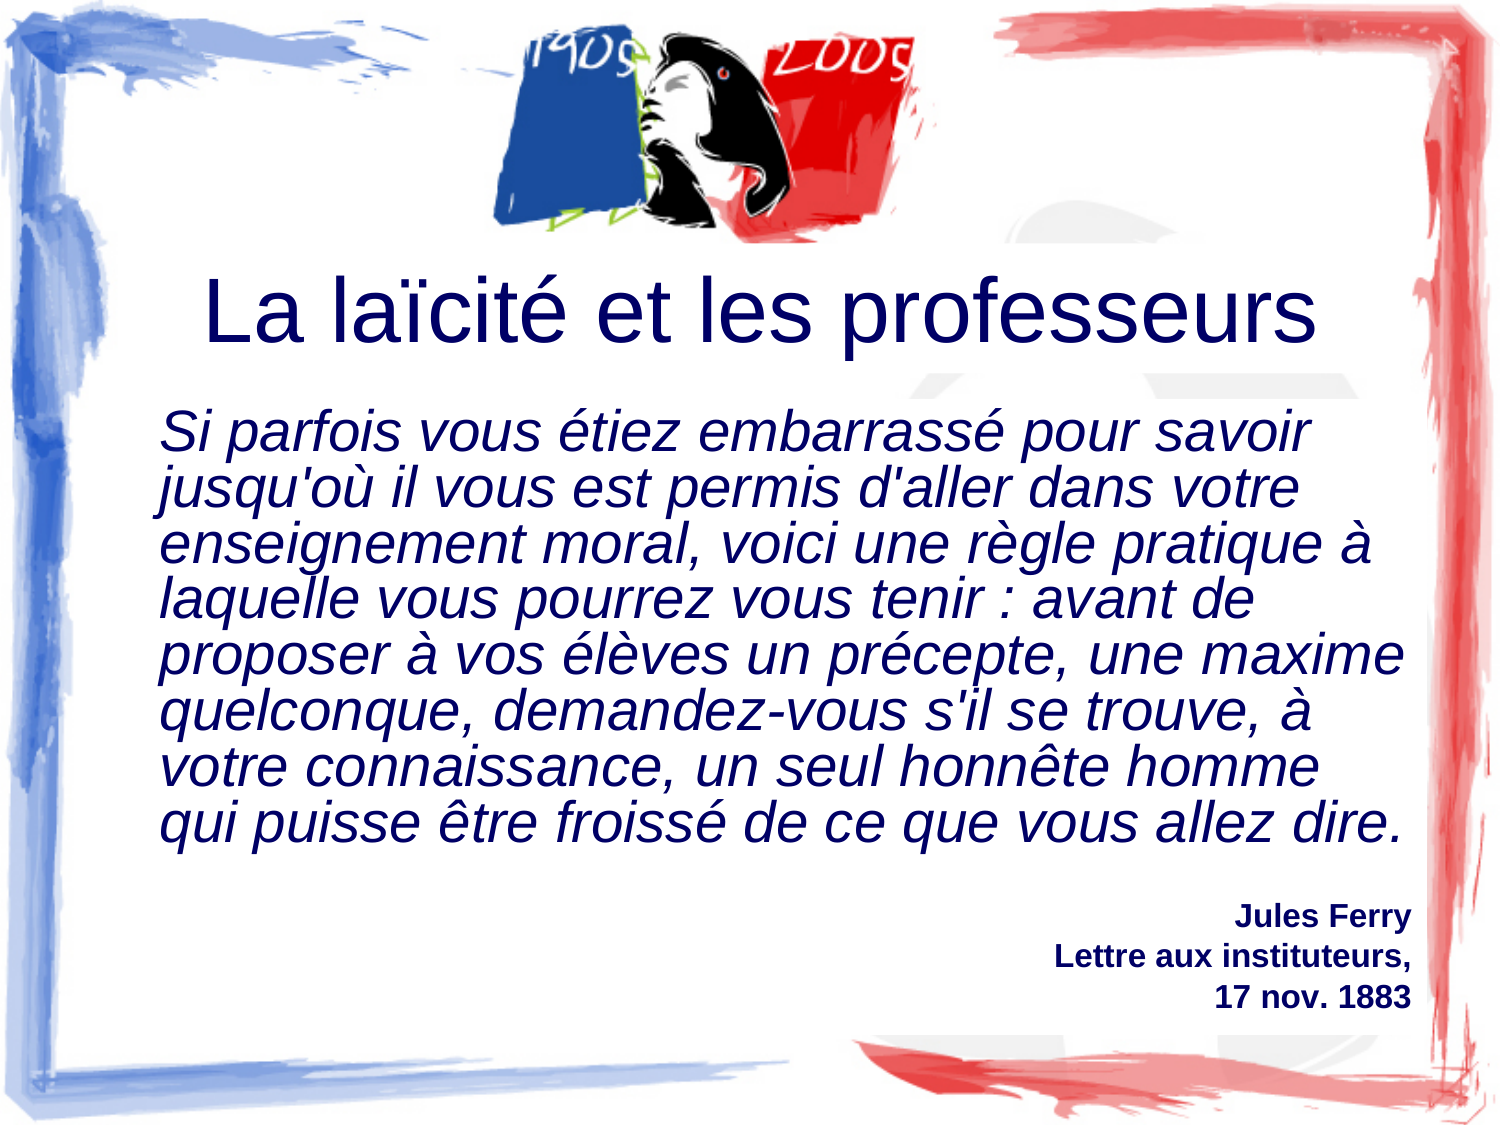

# La laïcité et les professeurs
	Si parfois vous étiez embarrassé pour savoir jusqu'où il vous est permis d'aller dans votre enseignement moral, voici une règle pratique à laquelle vous pourrez vous tenir : avant de proposer à vos élèves un précepte, une maxime quelconque, demandez-vous s'il se trouve, à votre connaissance, un seul honnête homme qui puisse être froissé de ce que vous allez dire.
Jules Ferry
 Lettre aux instituteurs,
 17 nov. 1883